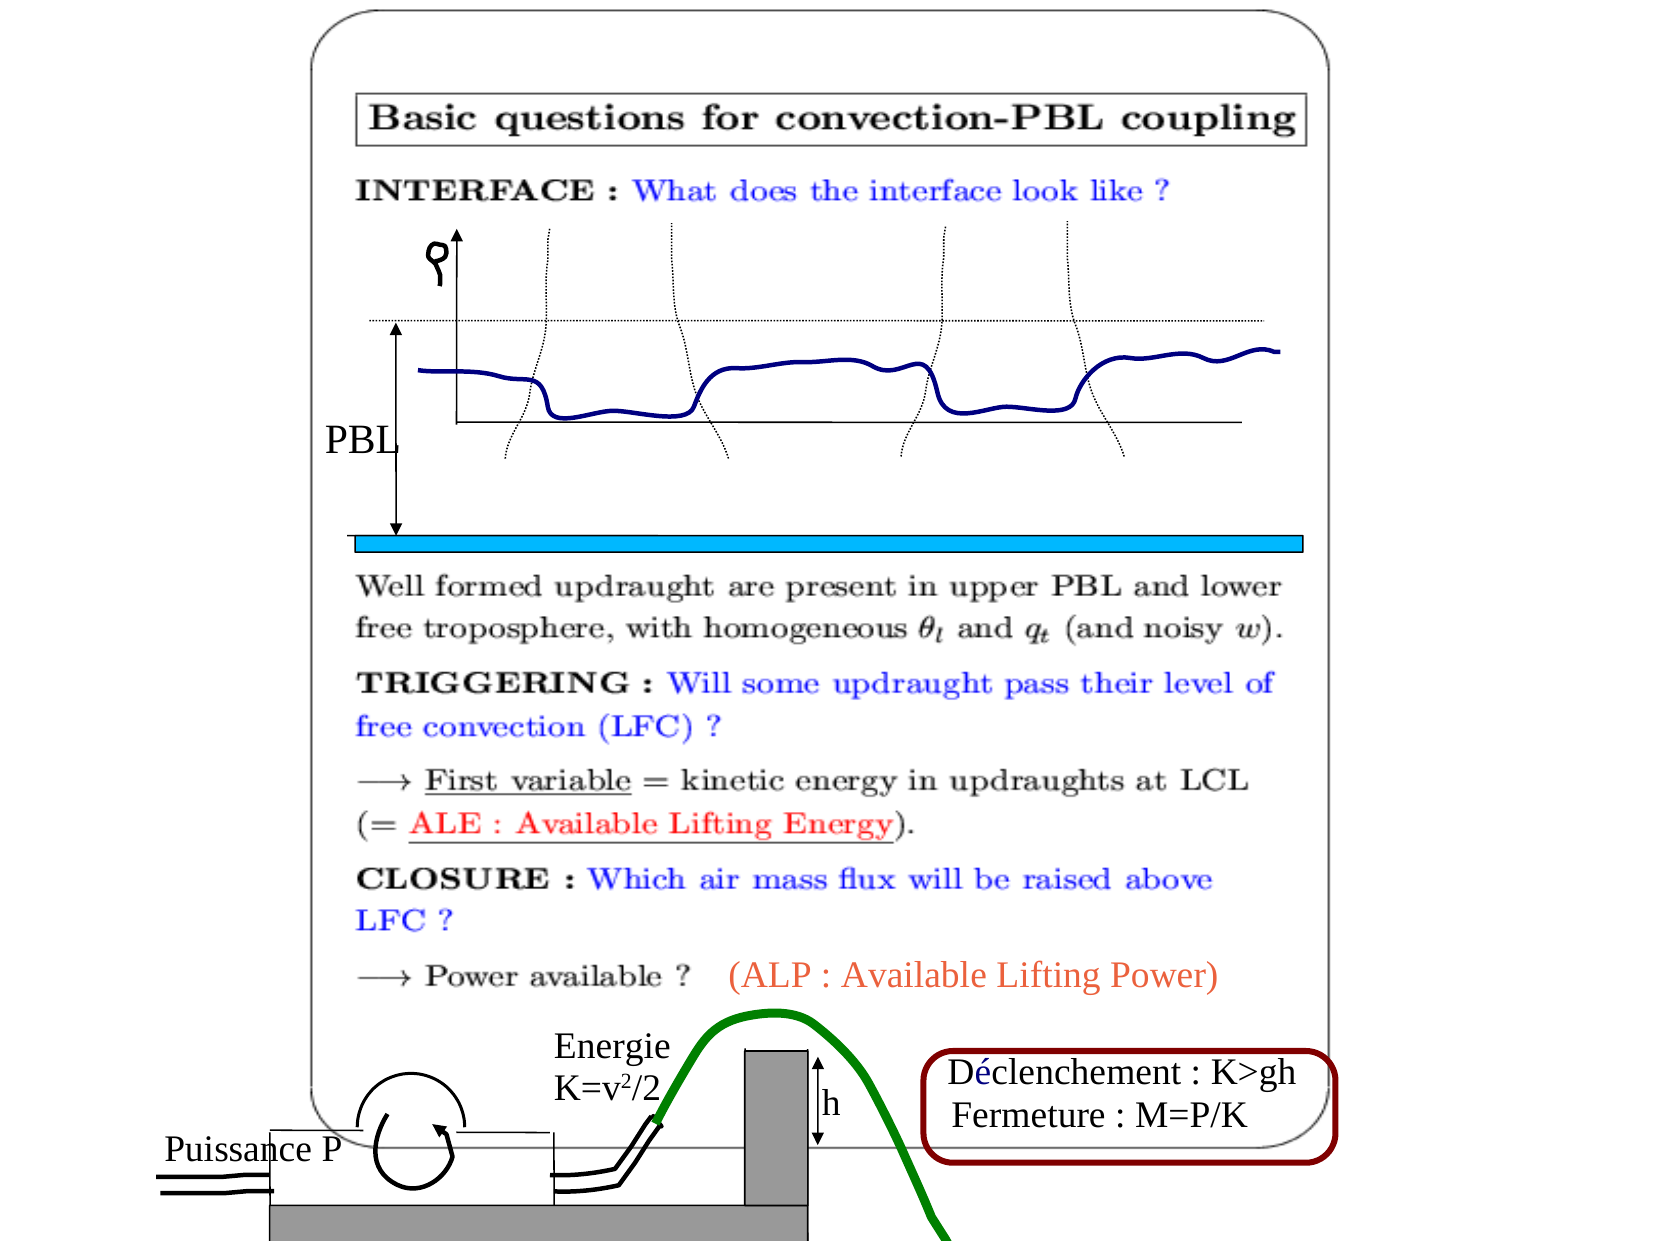

PBL
(ALP : Available Lifting Power)
Energie
K=v2/2
Déclenchement : K>gh
h
Fermeture : M=P/K
Puissance P